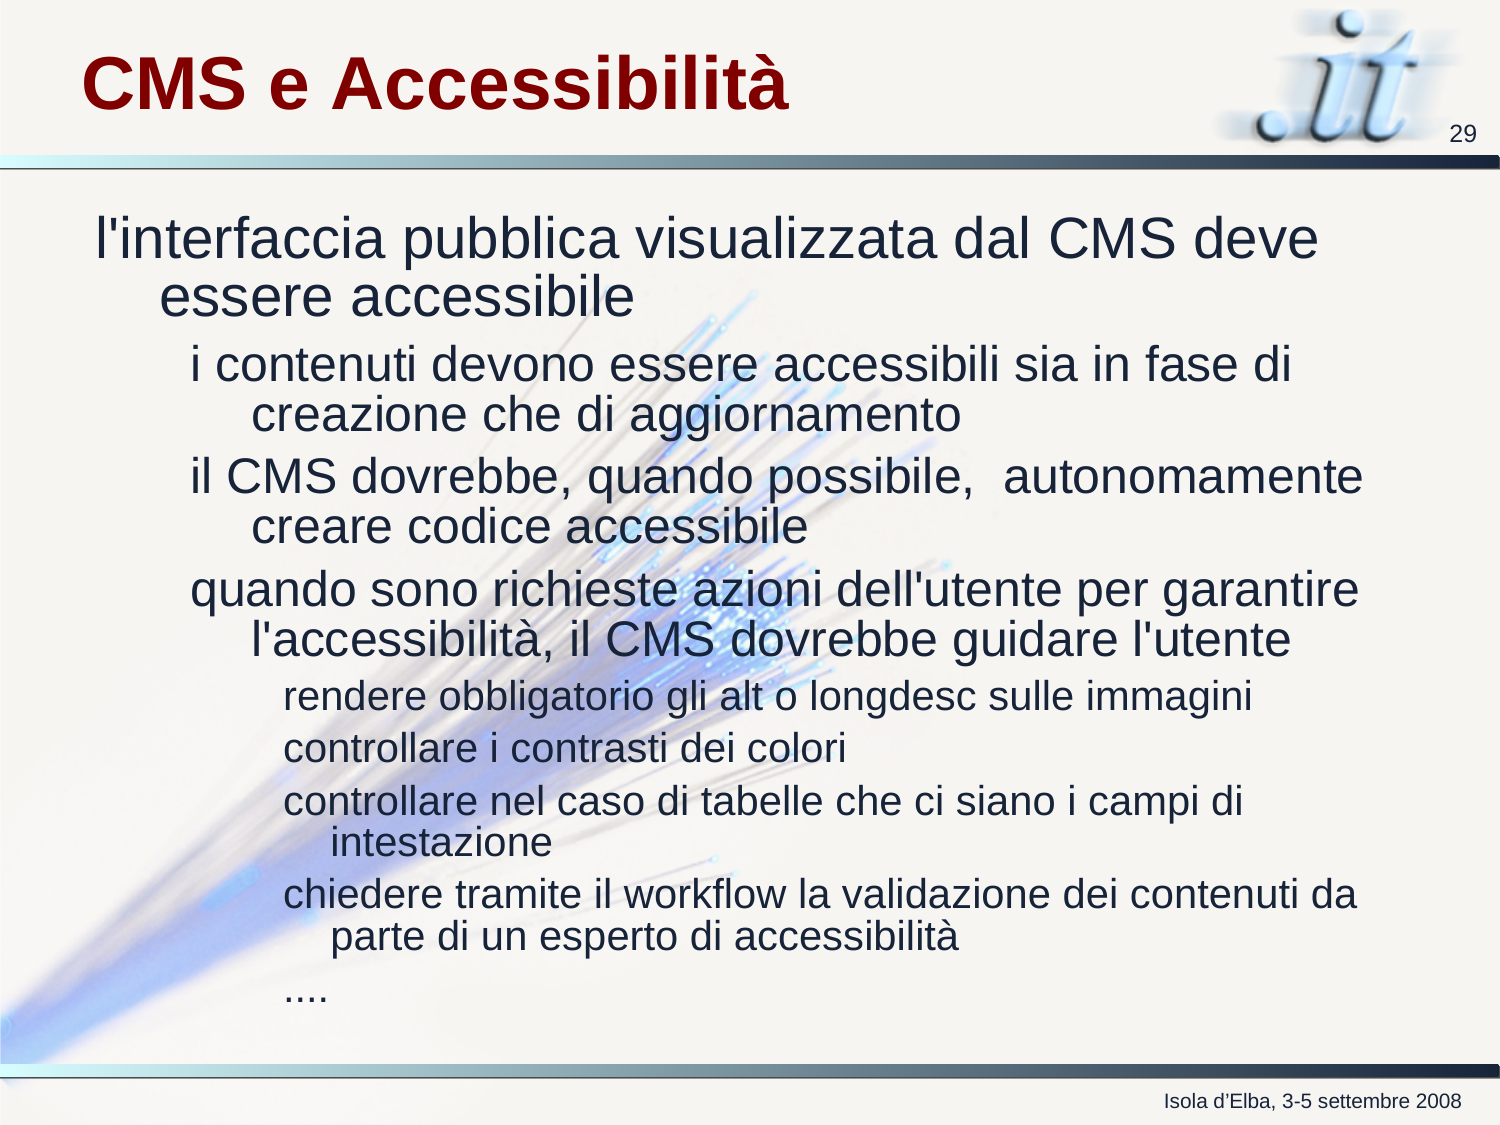

# CMS e Accessibilità
l'interfaccia pubblica visualizzata dal CMS deve essere accessibile
i contenuti devono essere accessibili sia in fase di creazione che di aggiornamento
il CMS dovrebbe, quando possibile, autonomamente creare codice accessibile
quando sono richieste azioni dell'utente per garantire l'accessibilità, il CMS dovrebbe guidare l'utente
rendere obbligatorio gli alt o longdesc sulle immagini
controllare i contrasti dei colori
controllare nel caso di tabelle che ci siano i campi di intestazione
chiedere tramite il workflow la validazione dei contenuti da parte di un esperto di accessibilità
....